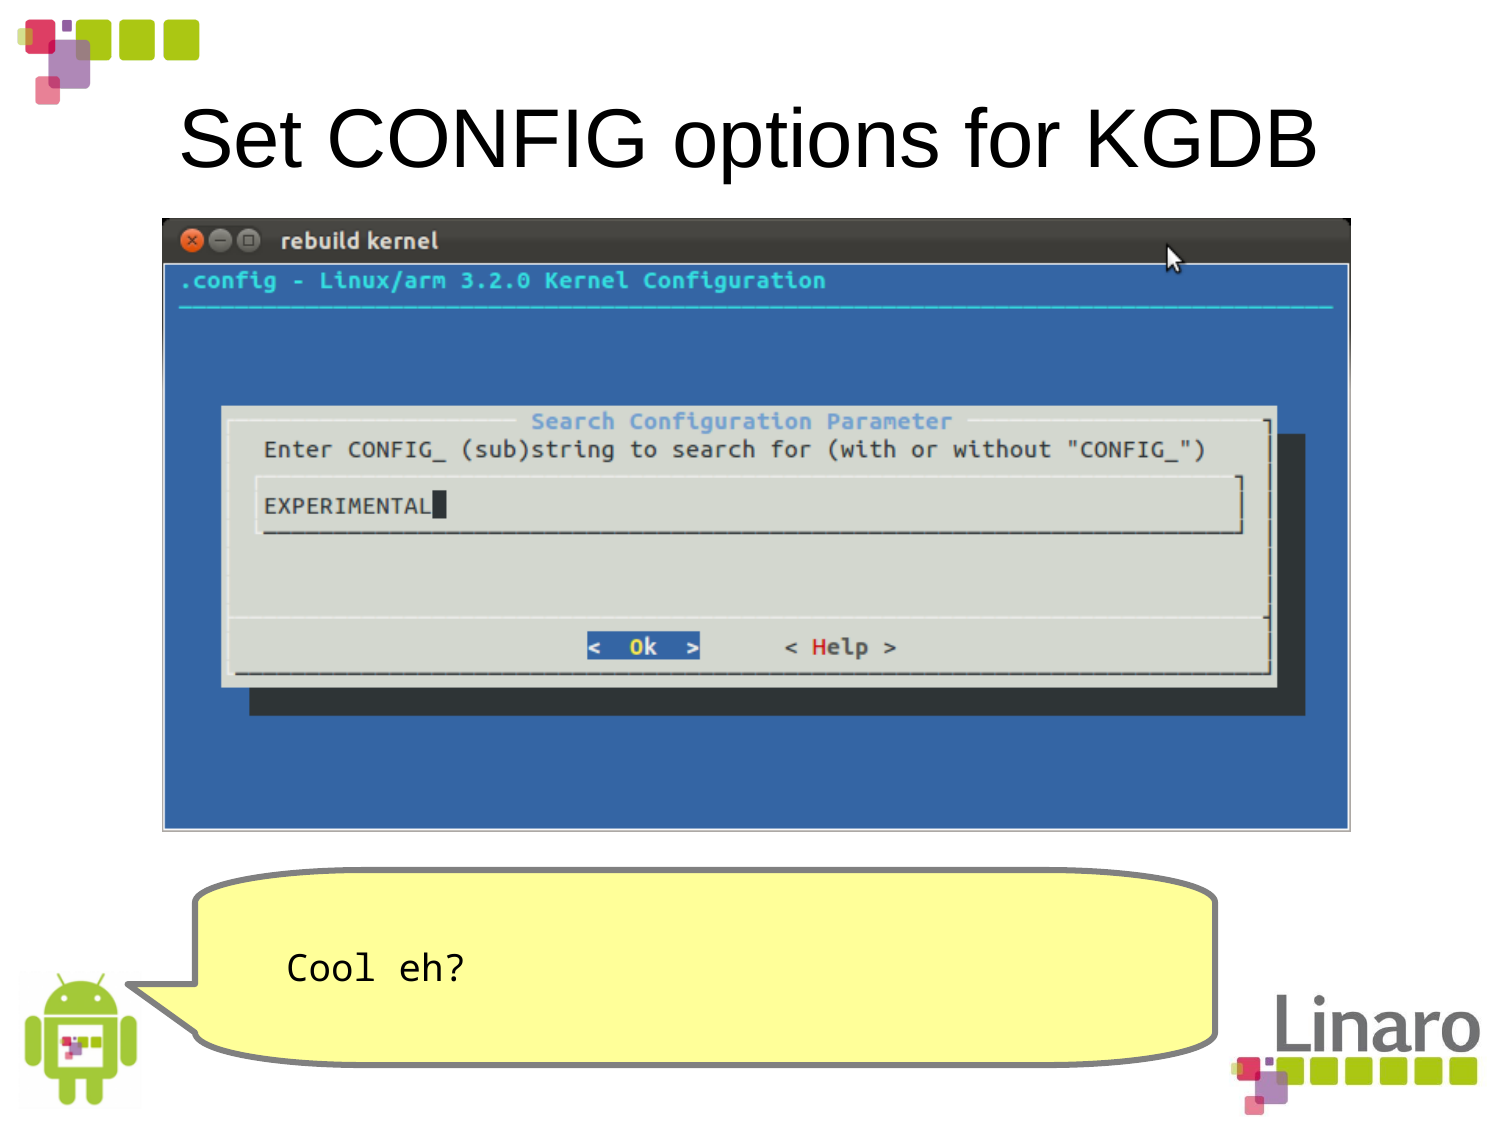

# Set CONFIG options for KGDB
Cool eh?